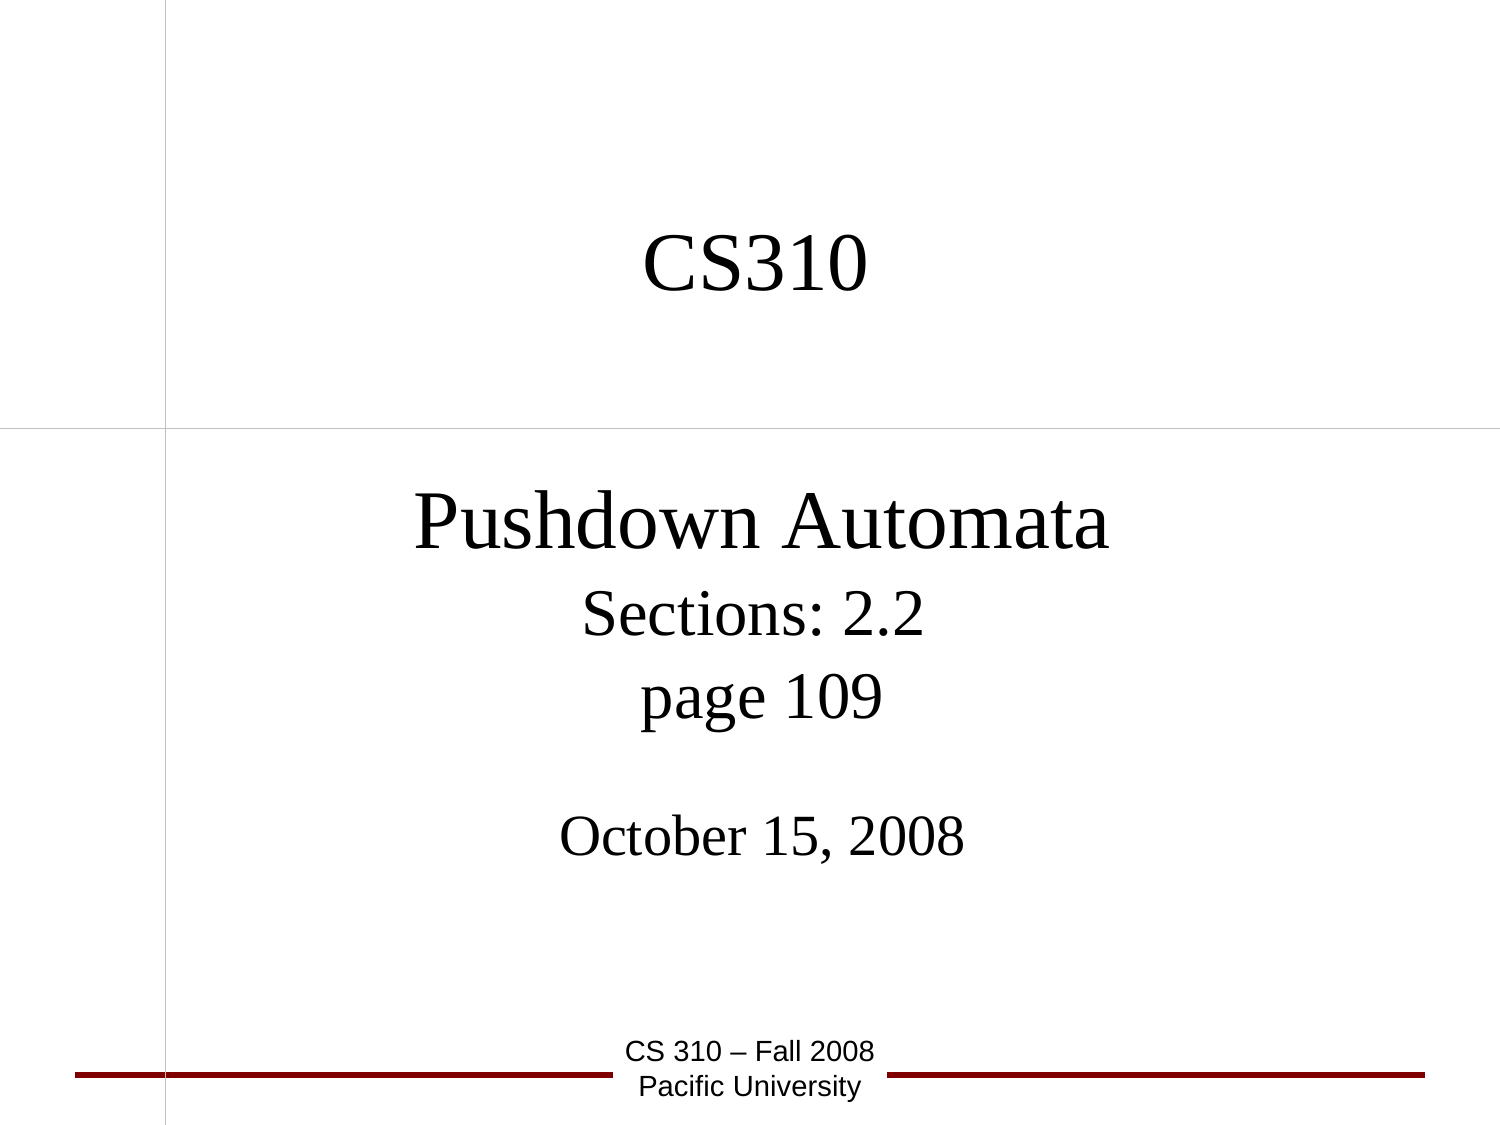

# CS310
Pushdown Automata
Sections: 2.2
page 109
October 15, 2008